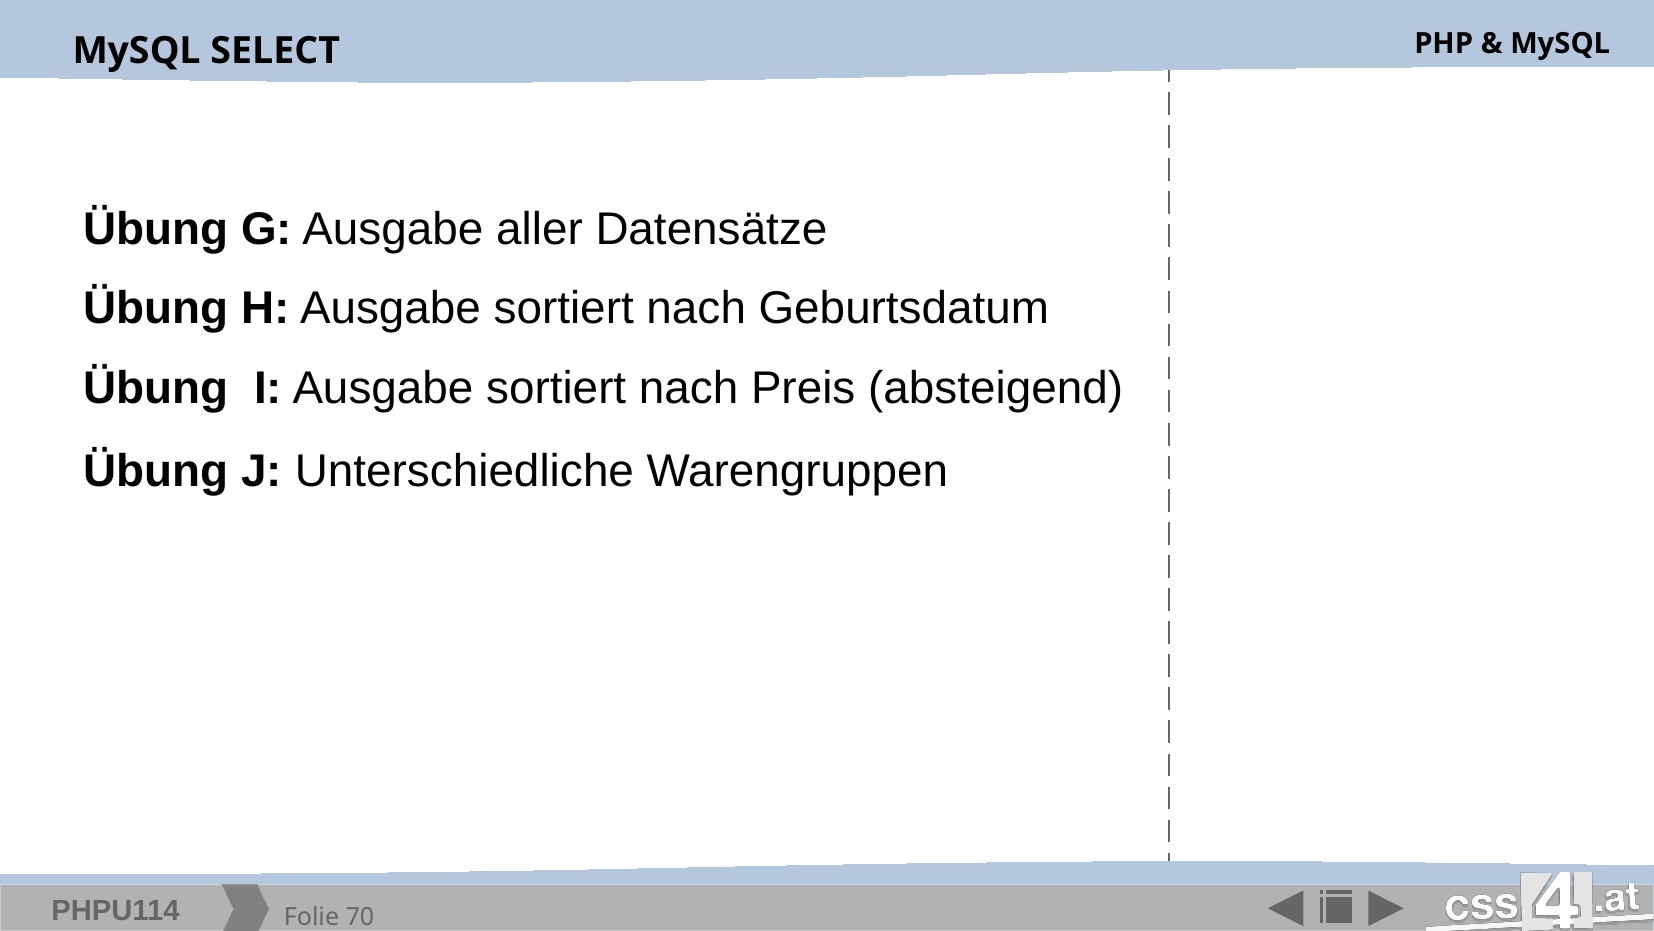

PHP & MySQL
MySQL SELECT
Übung G: Ausgabe aller Datensätze
Übung H: Ausgabe sortiert nach Geburtsdatum
Übung I: Ausgabe sortiert nach Preis (absteigend)
Übung J: Unterschiedliche Warengruppen
PHPU114
Folie